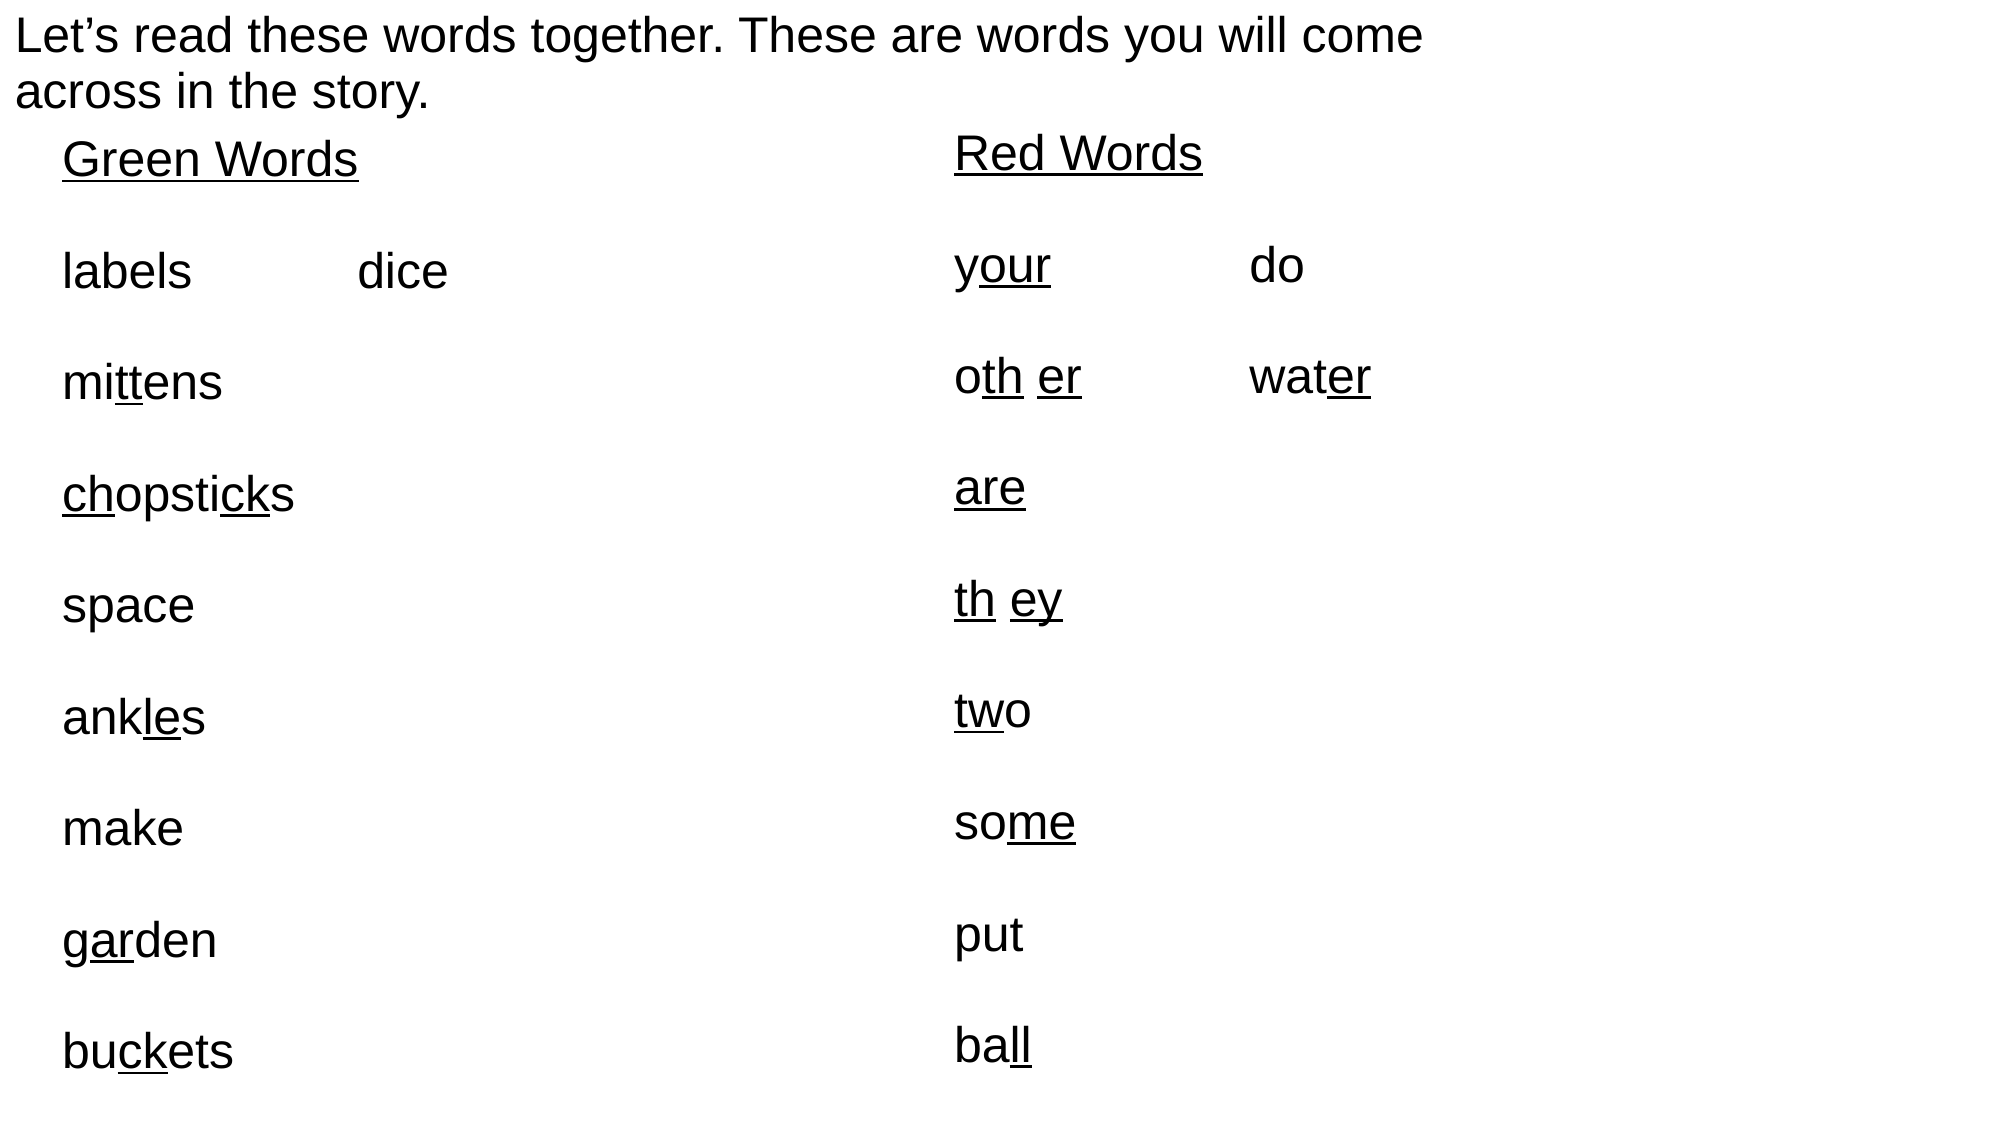

Let’s read these words together. These are words you will come across in the story.
Red Words
your			do
oth er			water
are
th ey
two
some
put
ball
Green Words
labels			dice
mittens
chopsticks
space
ankles
make
garden
buckets